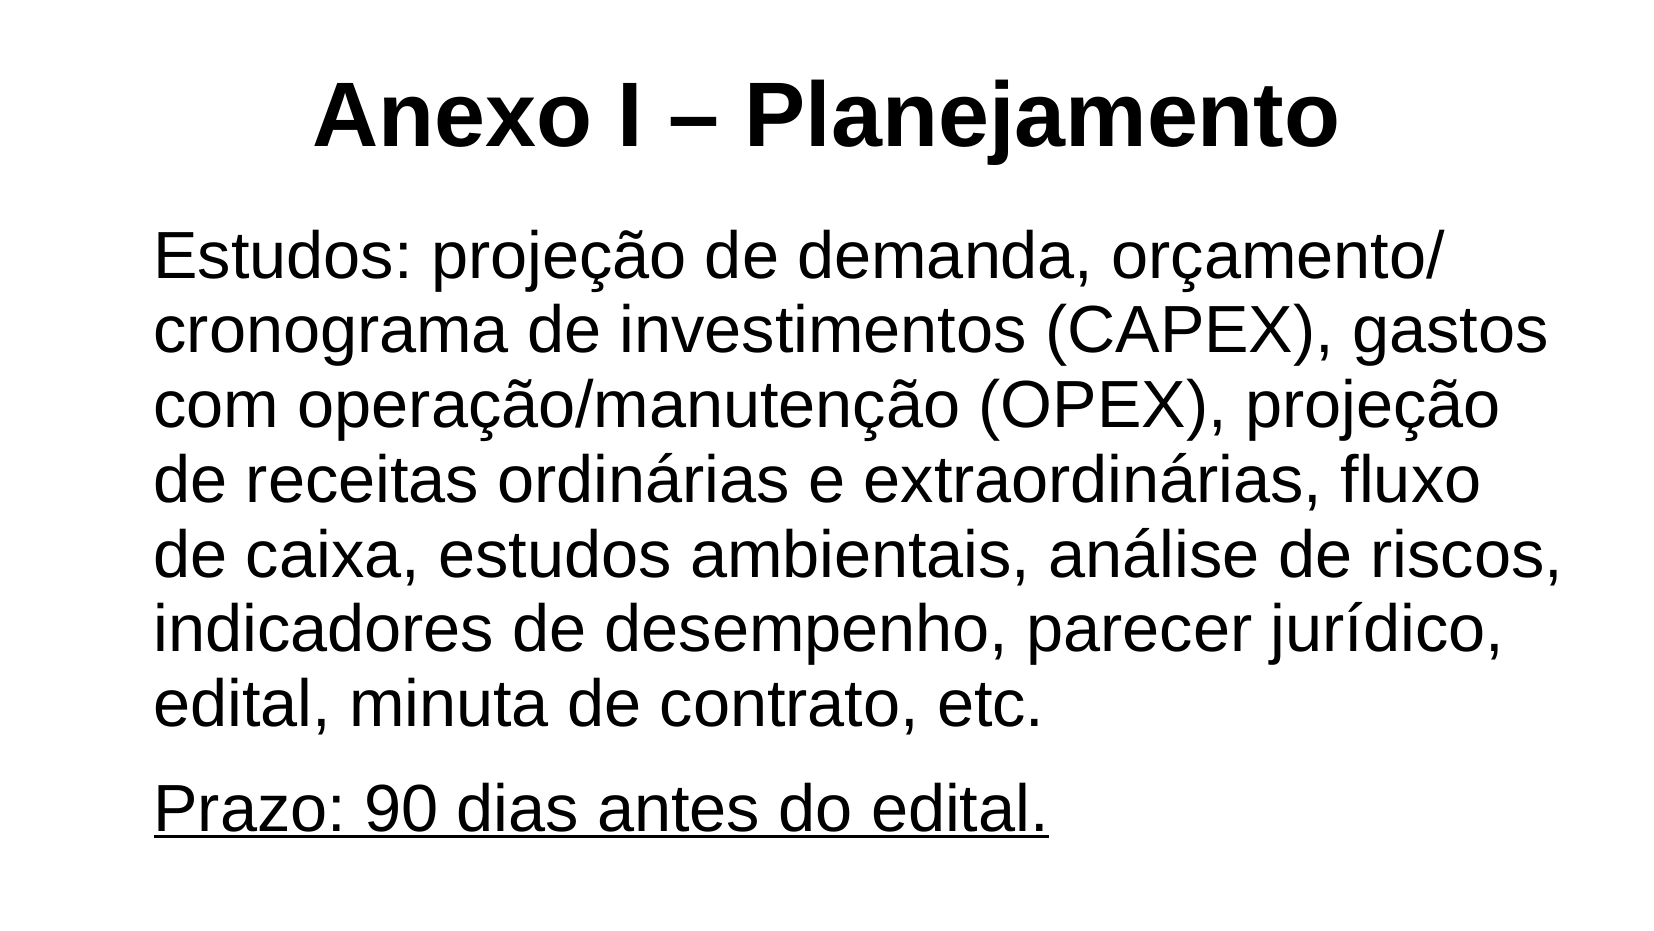

# Anexo I – Planejamento
Estudos: projeção de demanda, orçamento/ cronograma de investimentos (CAPEX), gastos com operação/manutenção (OPEX), projeção de receitas ordinárias e extraordinárias, fluxo de caixa, estudos ambientais, análise de riscos, indicadores de desempenho, parecer jurídico, edital, minuta de contrato, etc.
Prazo: 90 dias antes do edital.